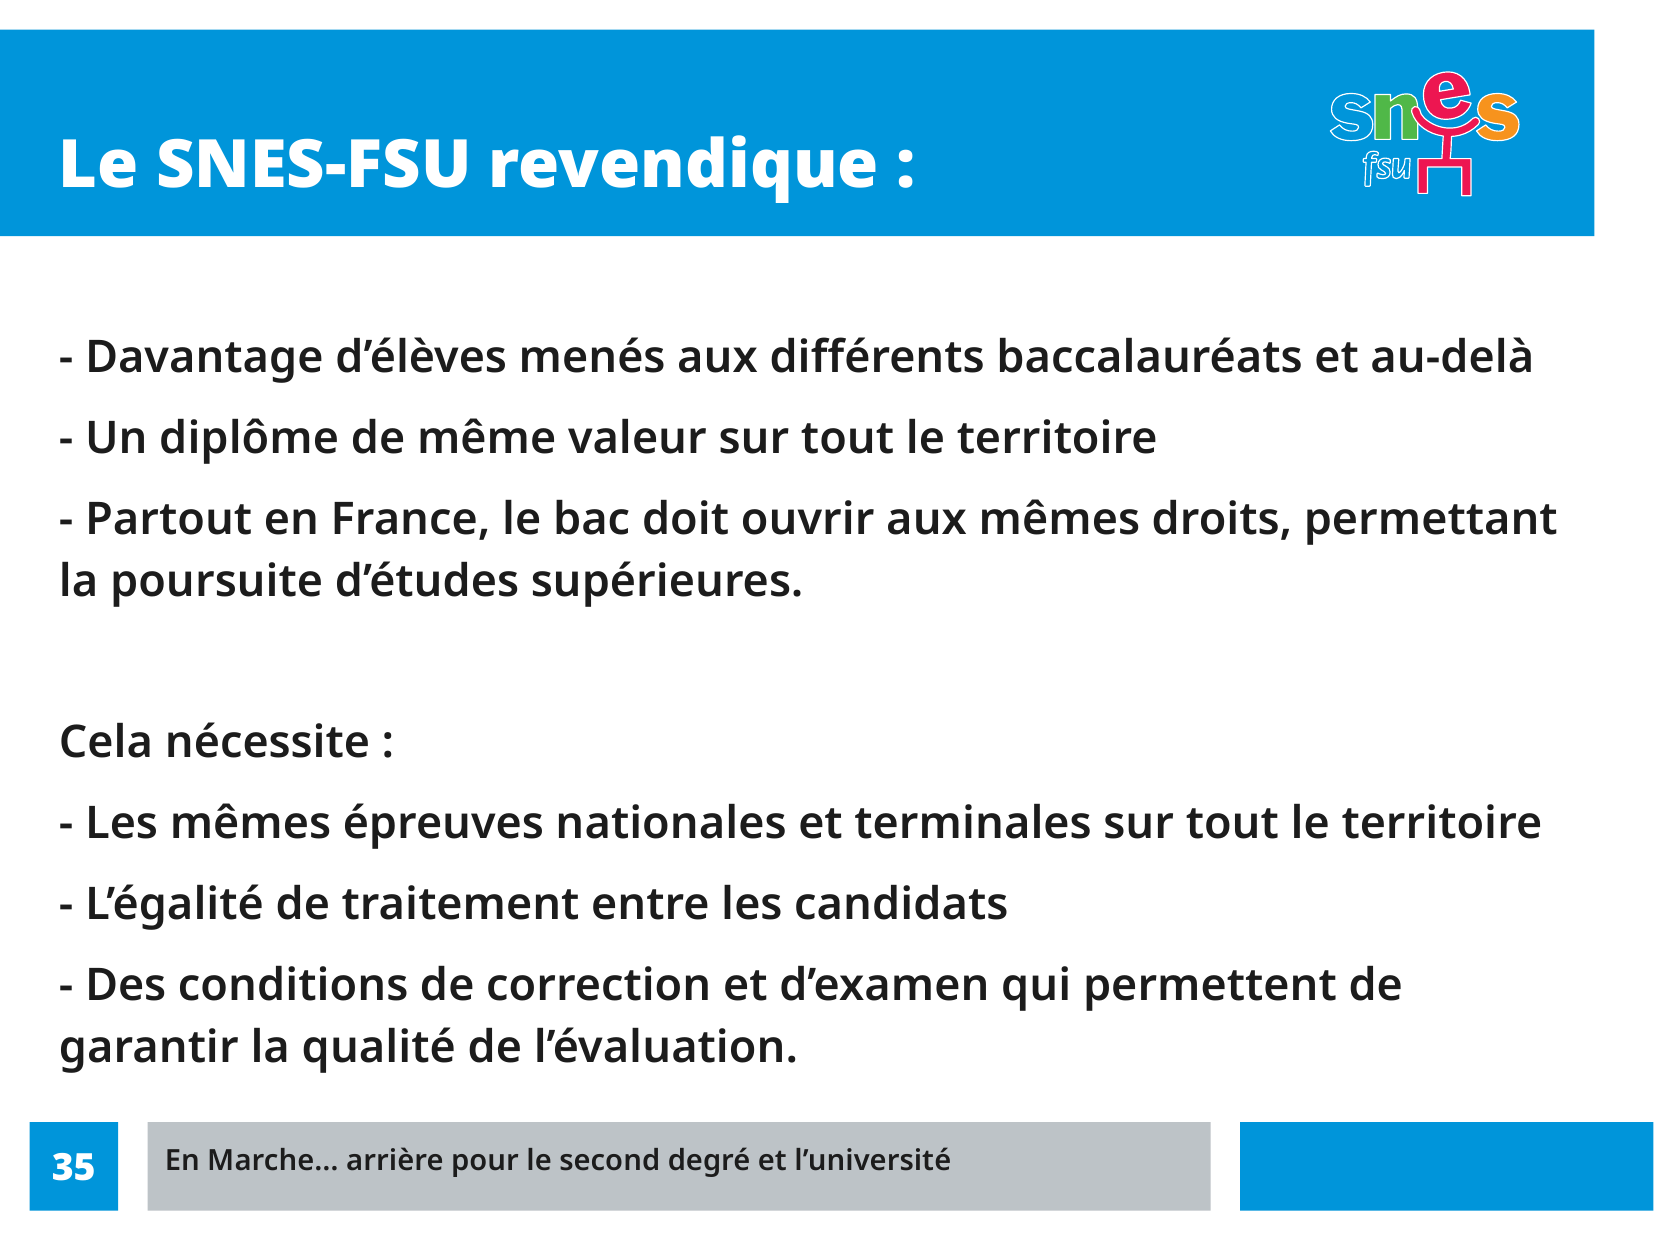

# Le SNES-FSU revendique :
- Davantage d’élèves menés aux différents baccalauréats et au-delà
- Un diplôme de même valeur sur tout le territoire
- Partout en France, le bac doit ouvrir aux mêmes droits, permettant la poursuite d’études supérieures.
Cela nécessite :
- Les mêmes épreuves nationales et terminales sur tout le territoire
- L’égalité de traitement entre les candidats
- Des conditions de correction et d’examen qui permettent de garantir la qualité de l’évaluation.
35
En Marche… arrière pour le second degré et l’université